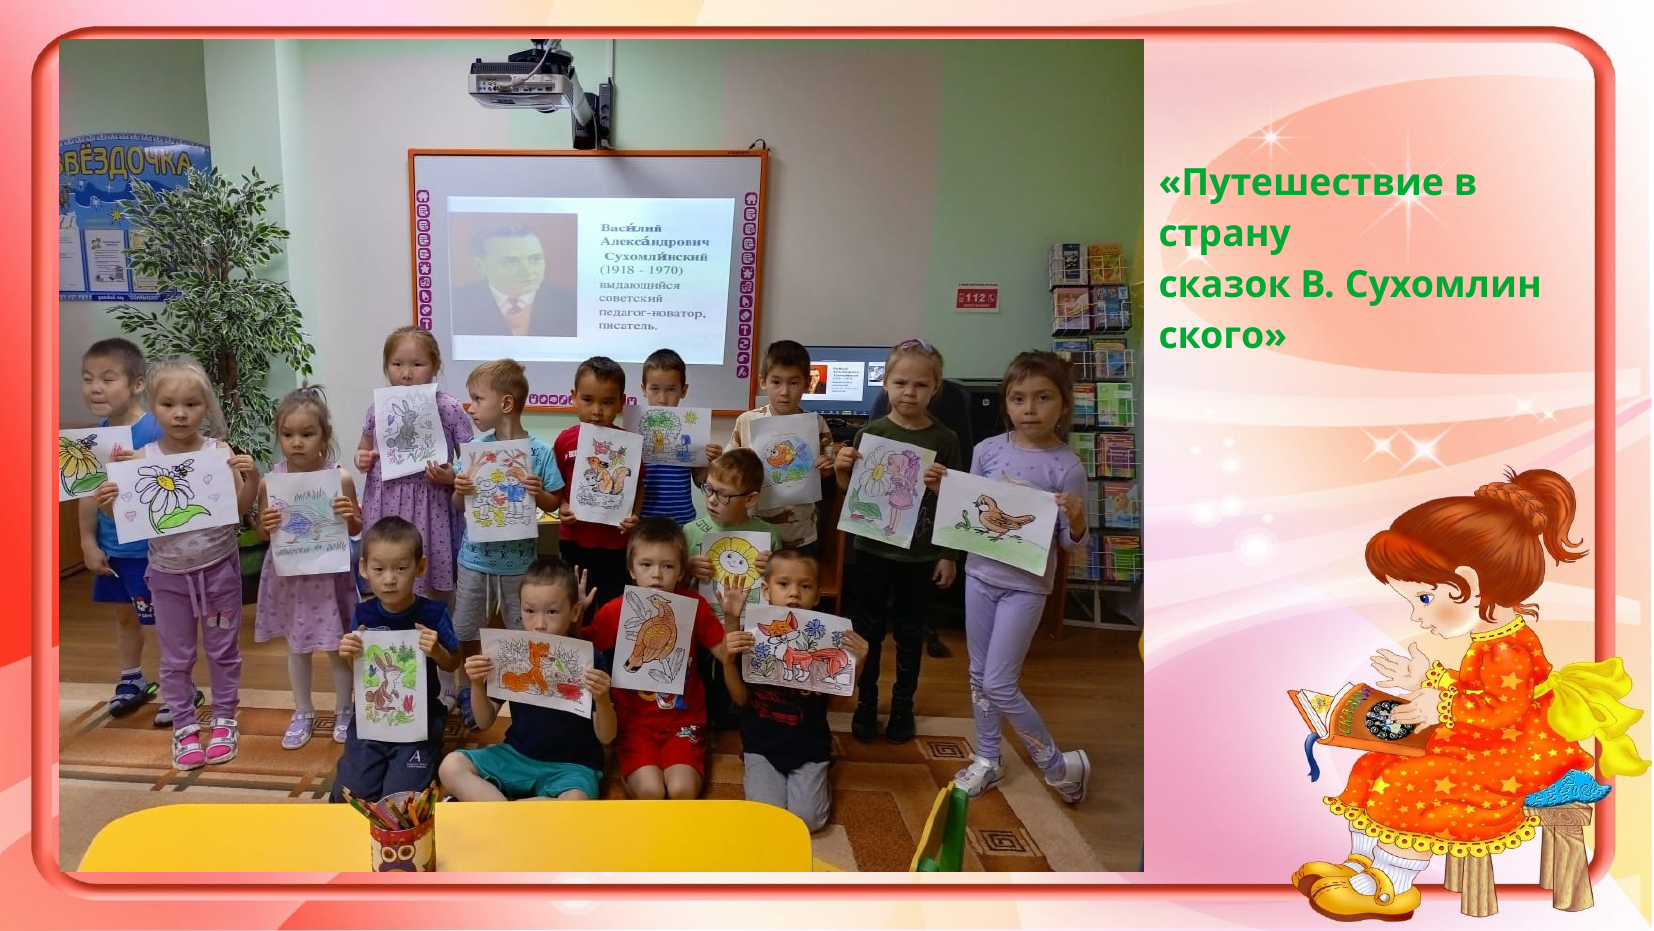

#
«Путешествие в страну
сказок В. Сухомлин
ского»